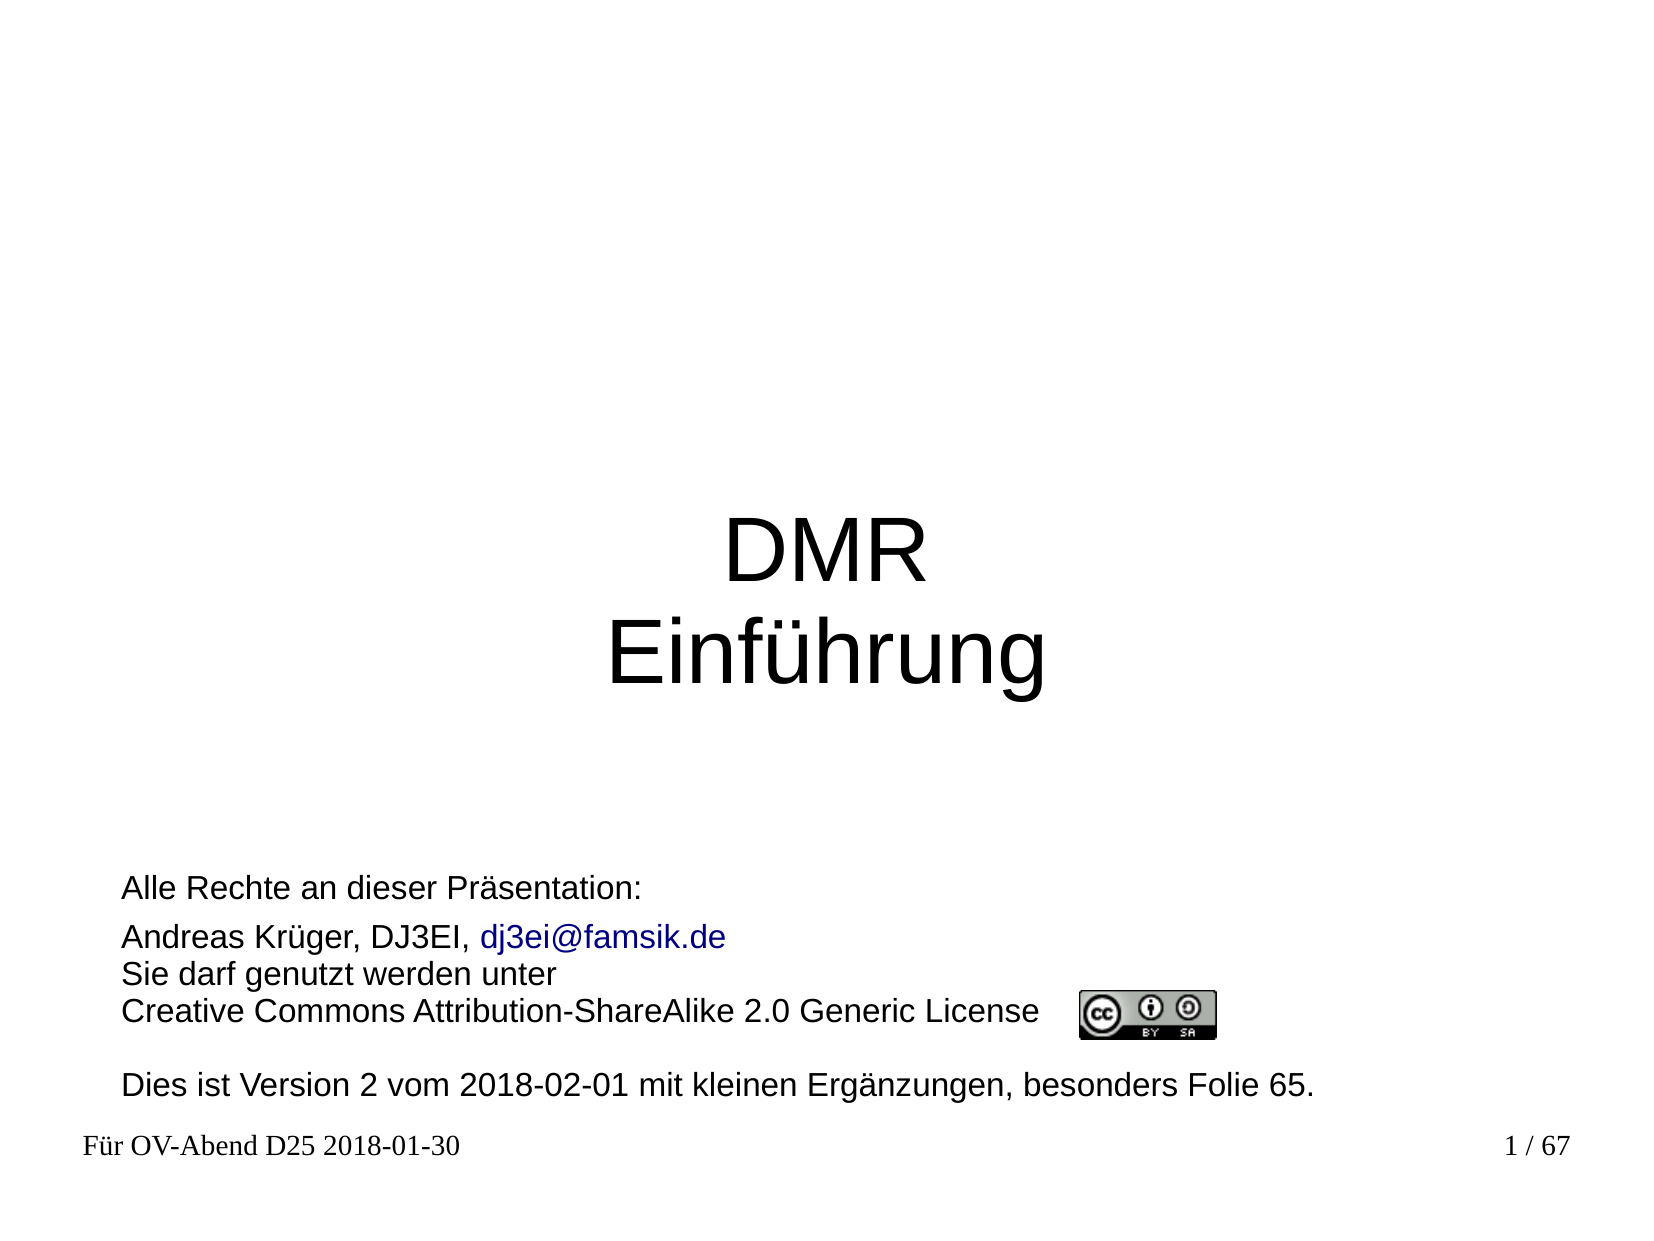

# DMR Einführung
Alle Rechte an dieser Präsentation:
Andreas Krüger, DJ3EI, dj3ei@famsik.de
Sie darf genutzt werden unter
Creative Commons Attribution-ShareAlike 2.0 Generic License
Dies ist Version 2 vom 2018-02-01 mit kleinen Ergänzungen, besonders Folie 65.
1